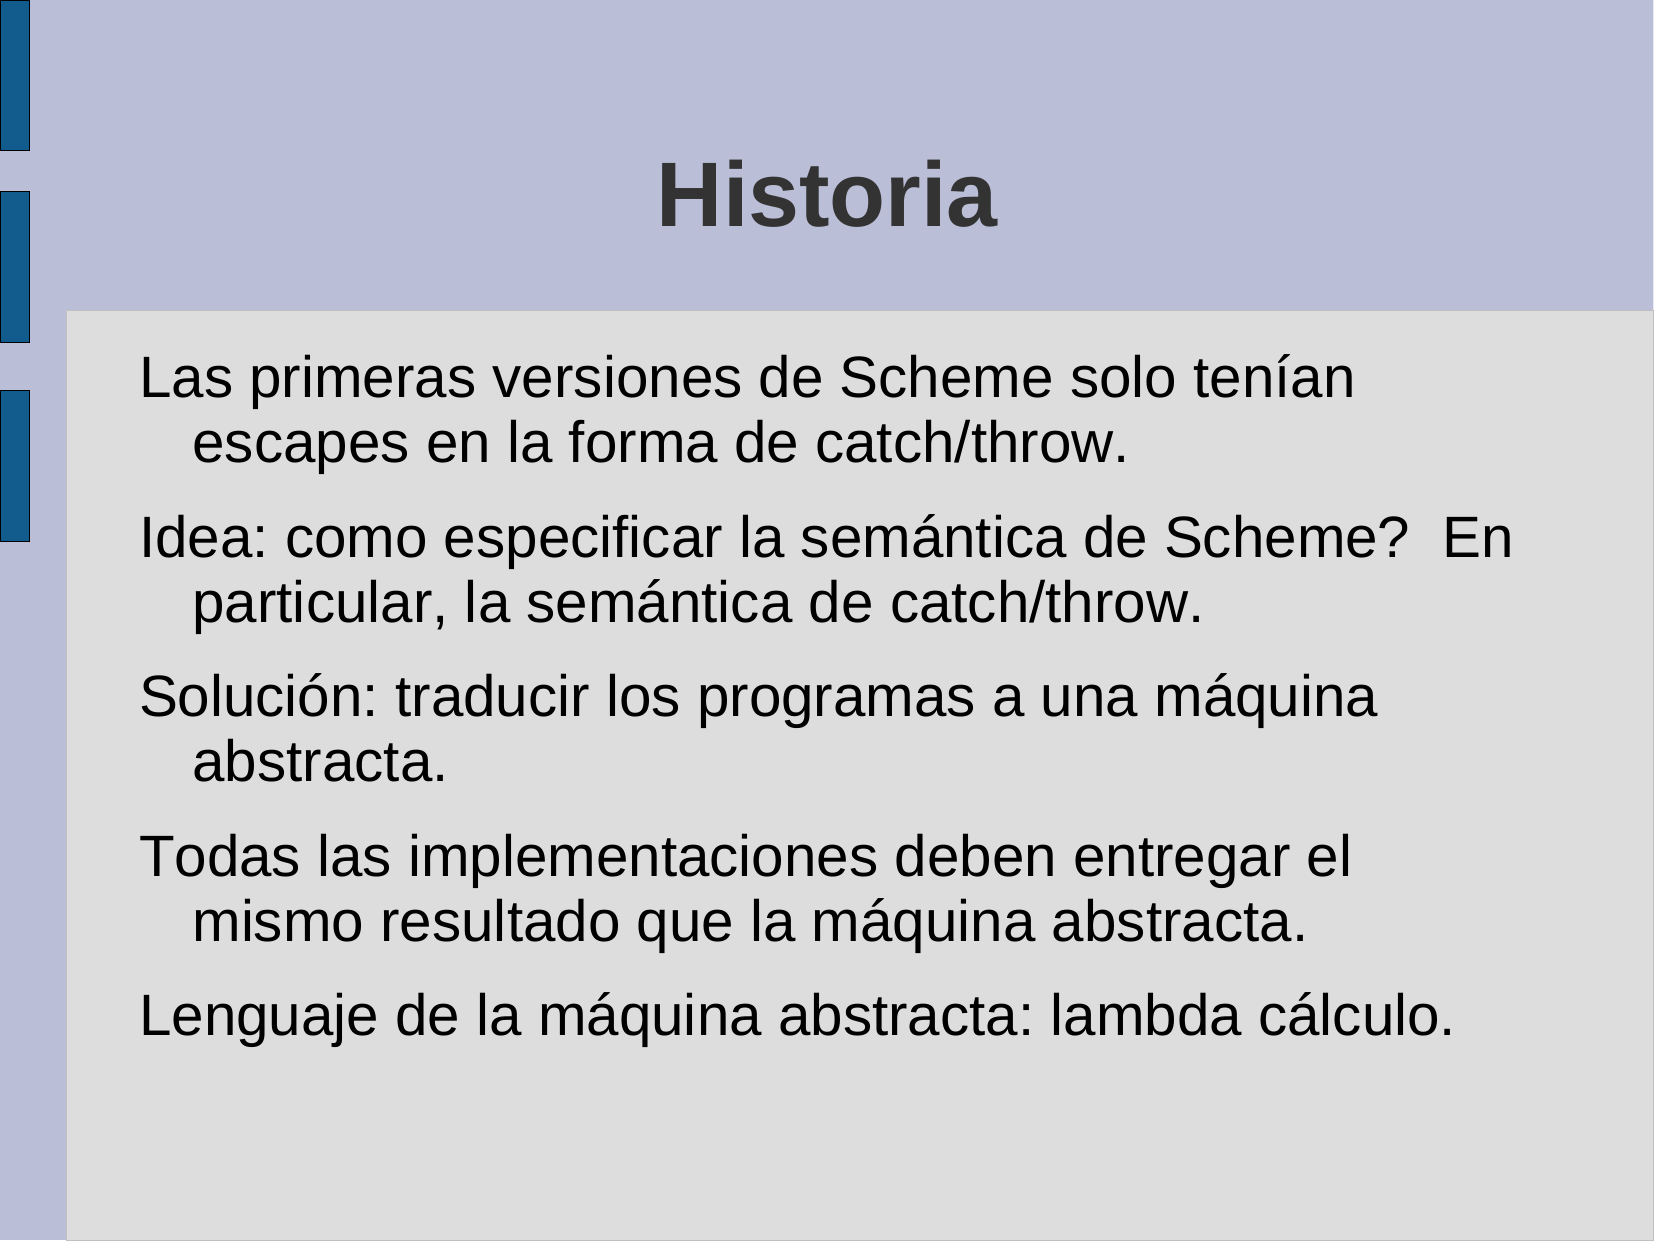

# Historia
Las primeras versiones de Scheme solo tenían escapes en la forma de catch/throw.
Idea: como especificar la semántica de Scheme? En particular, la semántica de catch/throw.
Solución: traducir los programas a una máquina abstracta.
Todas las implementaciones deben entregar el mismo resultado que la máquina abstracta.
Lenguaje de la máquina abstracta: lambda cálculo.